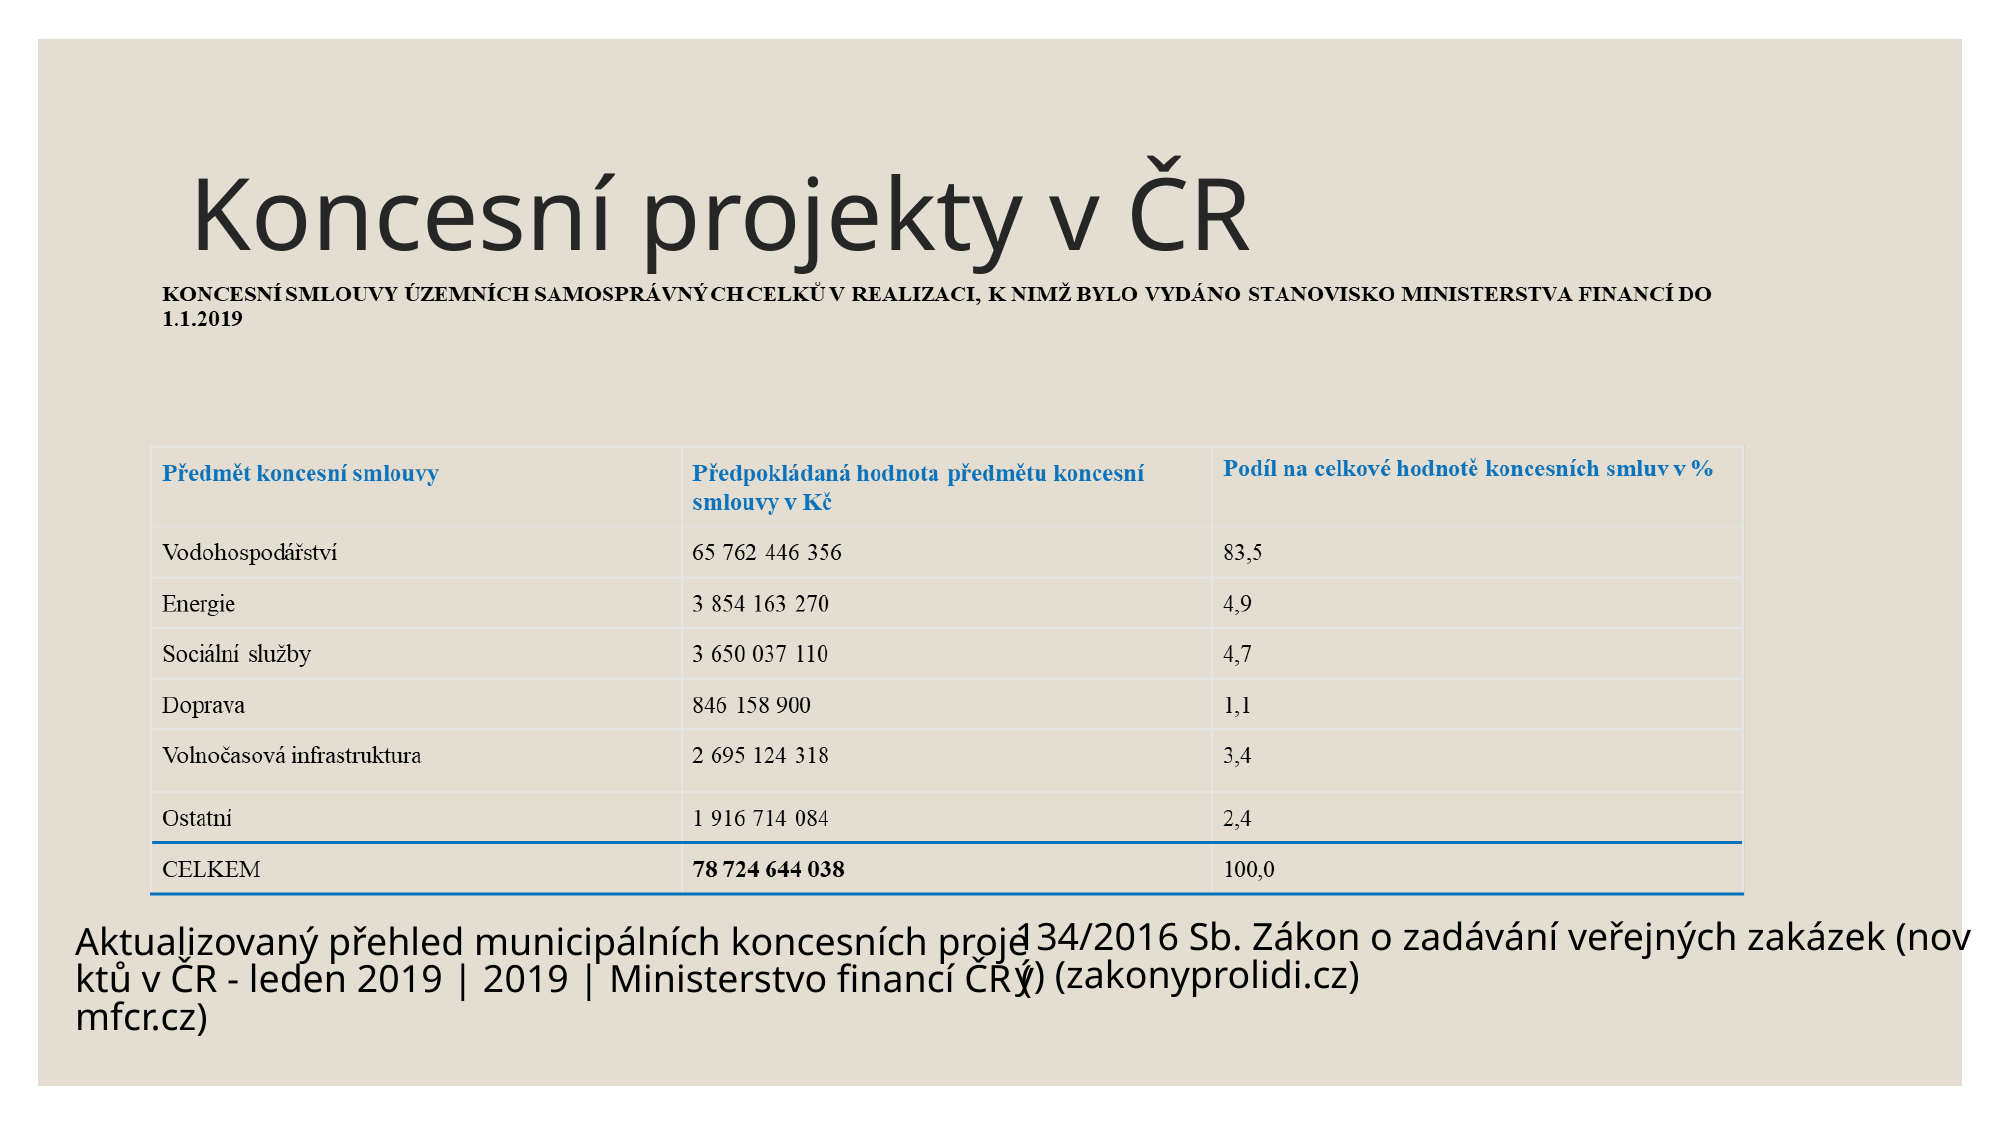

# Koncesní projekty v ČR
134/2016 Sb. Zákon o zadávání veřejných zakázek (nový) (zakonyprolidi.cz)
Aktualizovaný přehled municipálních koncesních projektů v ČR - leden 2019 | 2019 | Ministerstvo financí ČR (mfcr.cz)